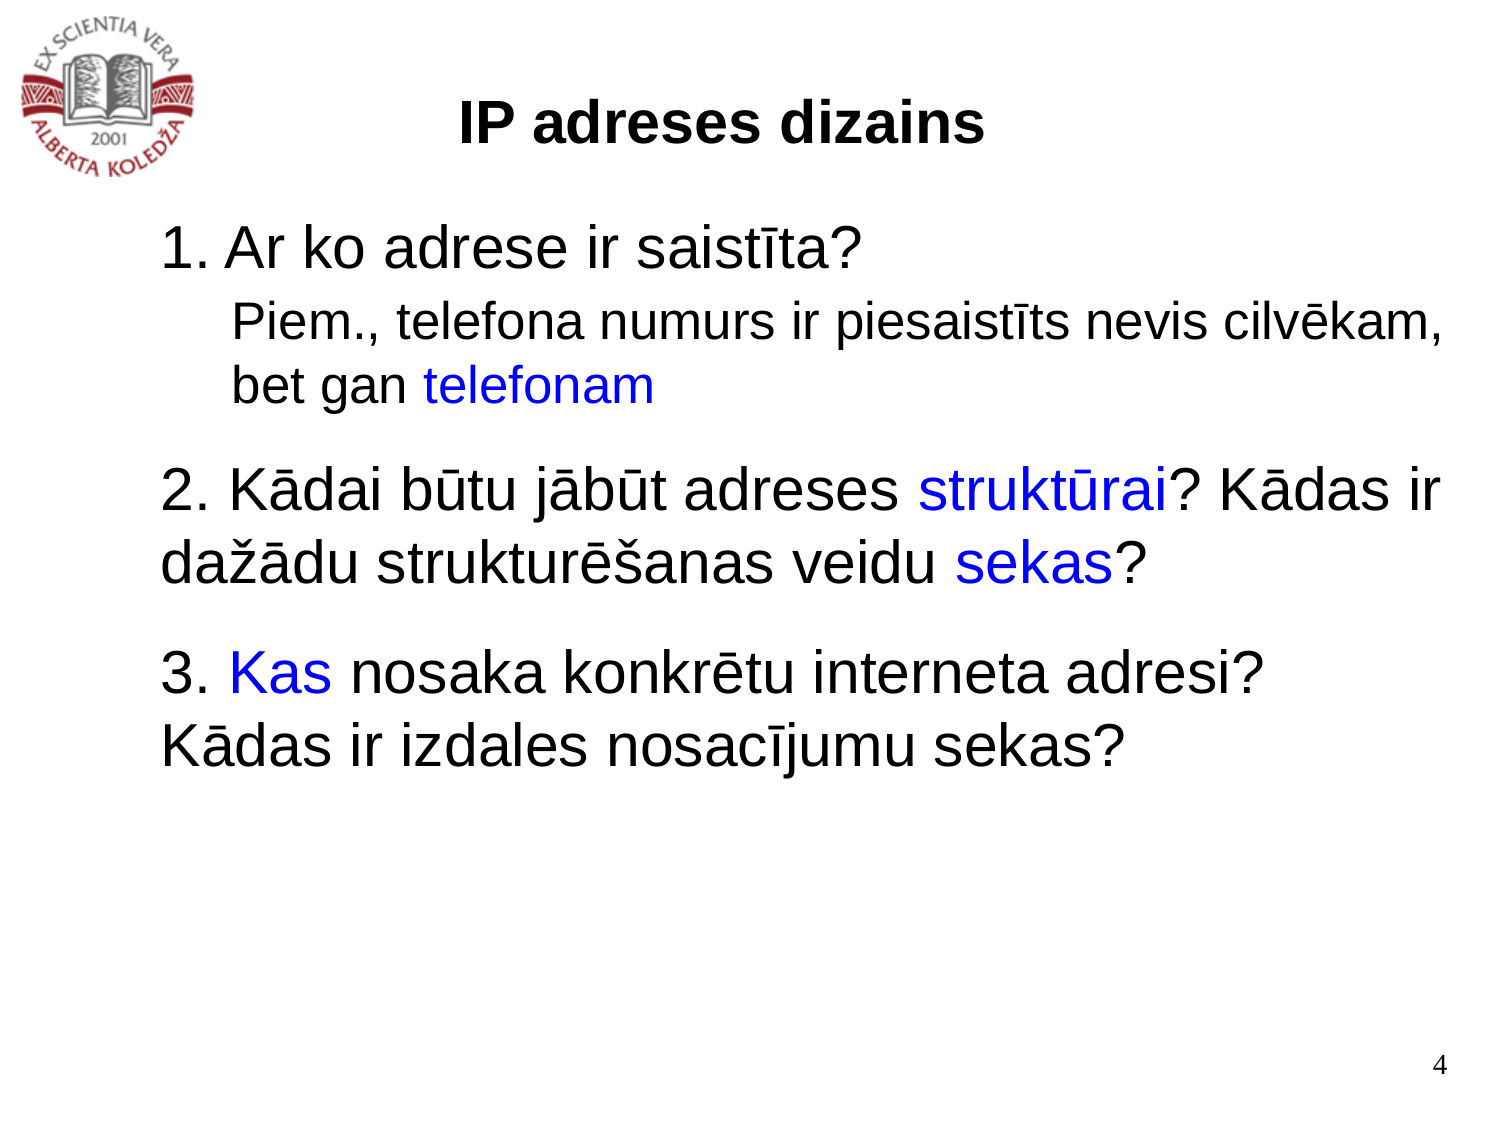

# IP adreses dizains
1. Ar ko adrese ir saistīta?
Piem., telefona numurs ir piesaistīts nevis cilvēkam, bet gan telefonam
2. Kādai būtu jābūt adreses struktūrai? Kādas ir dažādu strukturēšanas veidu sekas?
3. Kas nosaka konkrētu interneta adresi? Kādas ir izdales nosacījumu sekas?
2